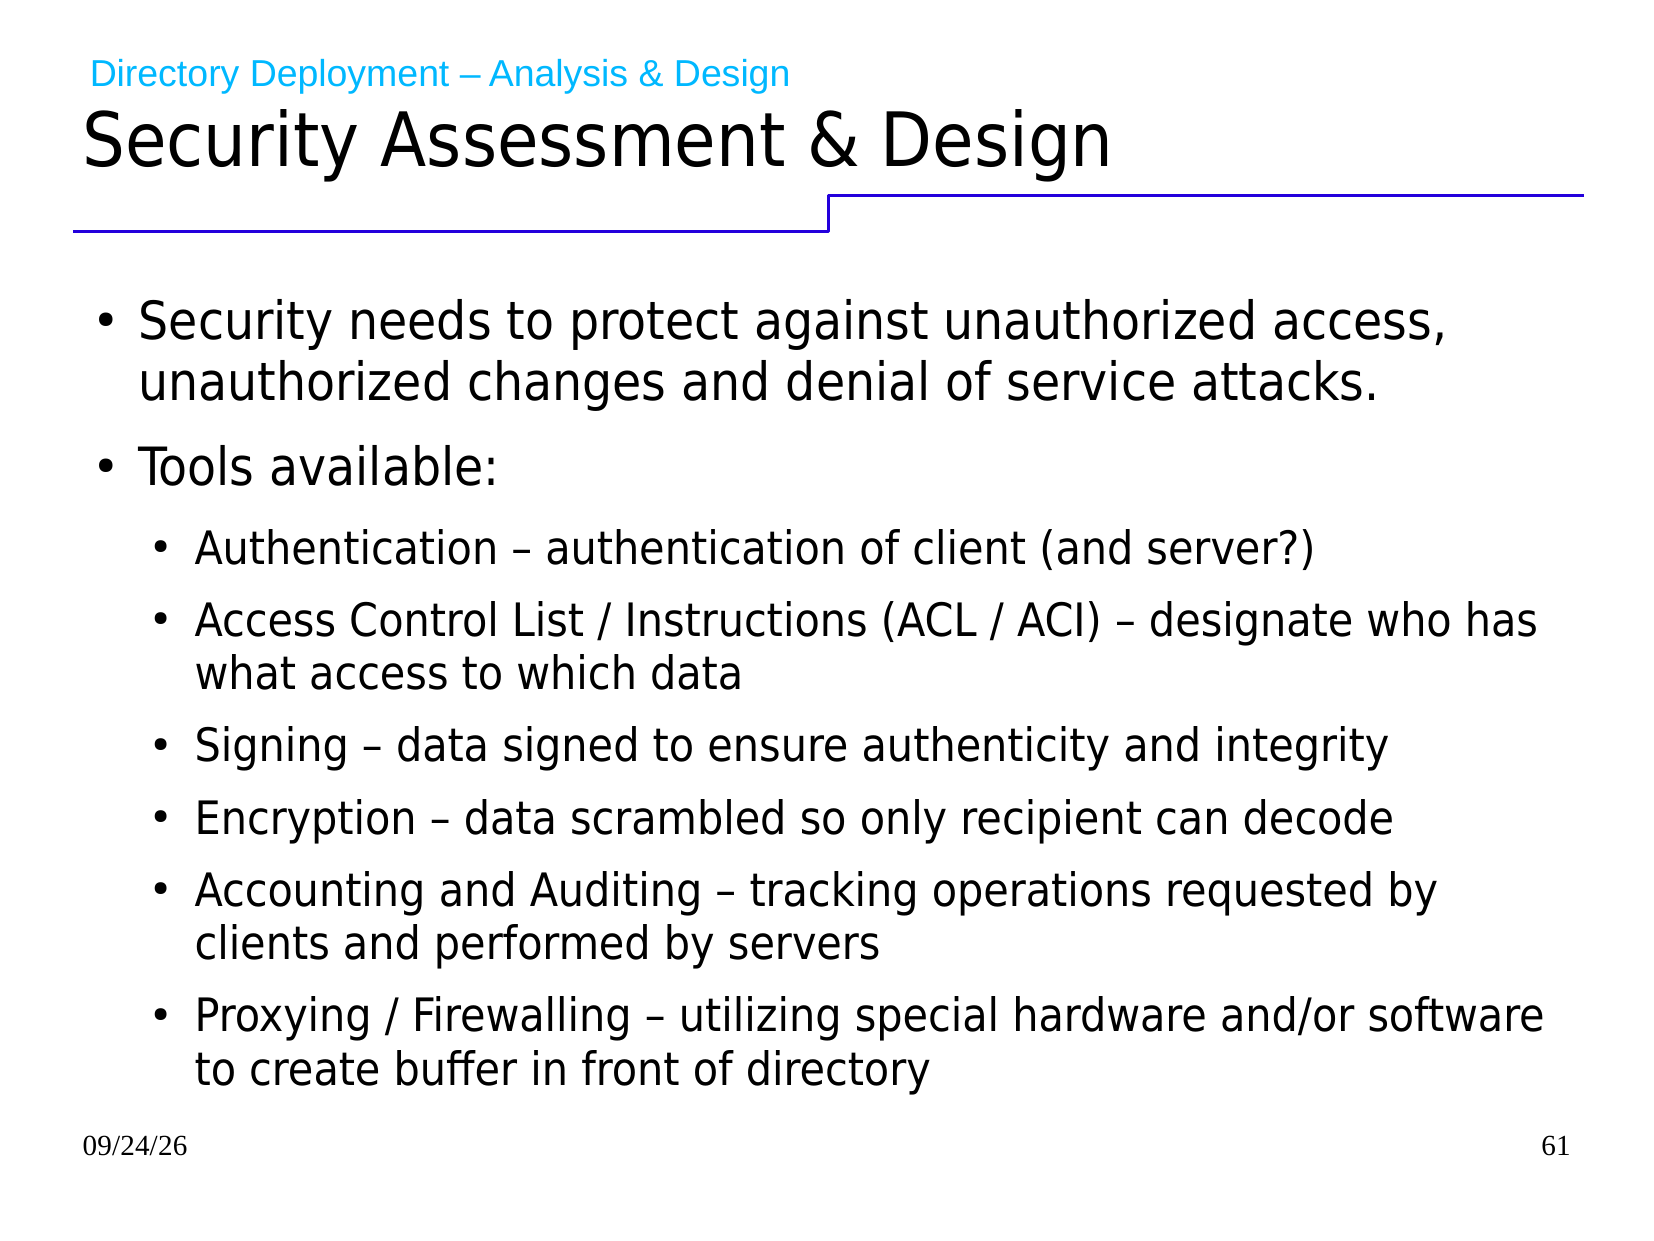

Directory Deployment – Analysis & Design
# Security Assessment & Design
Security needs to protect against unauthorized access, unauthorized changes and denial of service attacks.
Tools available:
Authentication – authentication of client (and server?)
Access Control List / Instructions (ACL / ACI) – designate who has what access to which data
Signing – data signed to ensure authenticity and integrity
Encryption – data scrambled so only recipient can decode
Accounting and Auditing – tracking operations requested by clients and performed by servers
Proxying / Firewalling – utilizing special hardware and/or software to create buffer in front of directory
61